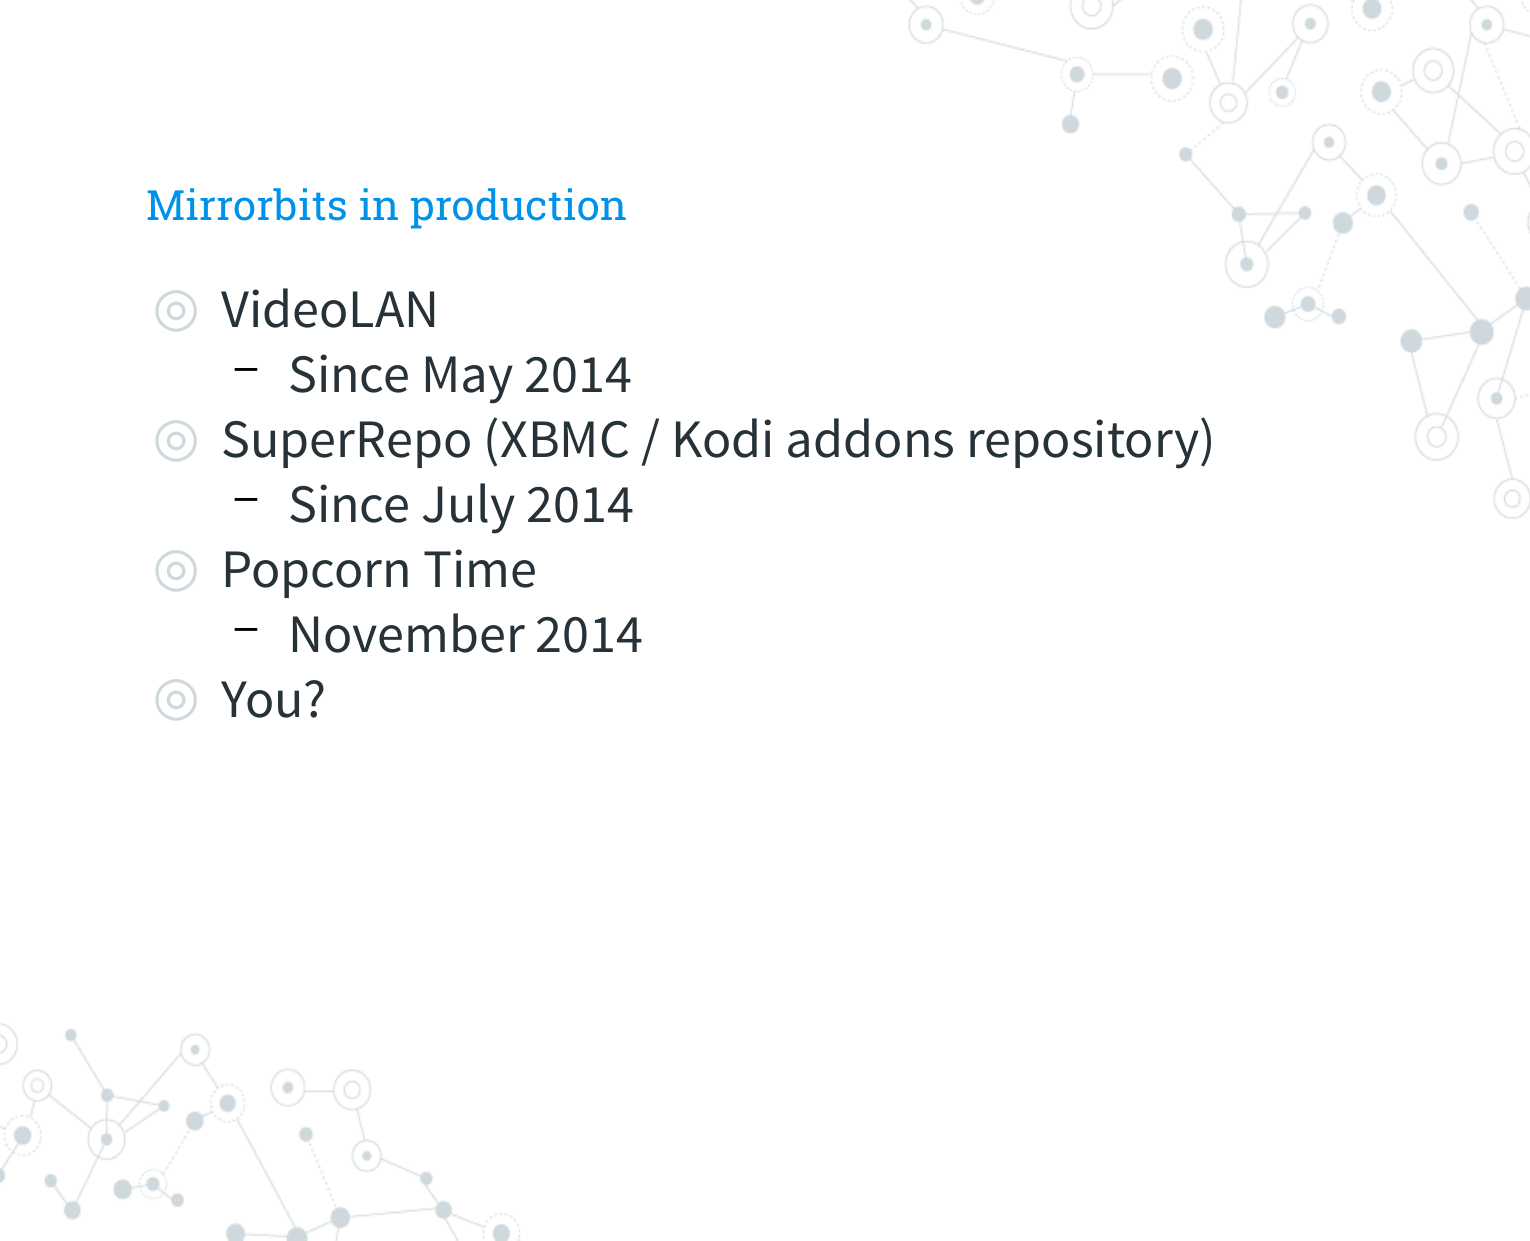

# Mirrorbits in production
VideoLAN
Since May 2014
SuperRepo (XBMC / Kodi addons repository)
Since July 2014
Popcorn Time
November 2014
You?